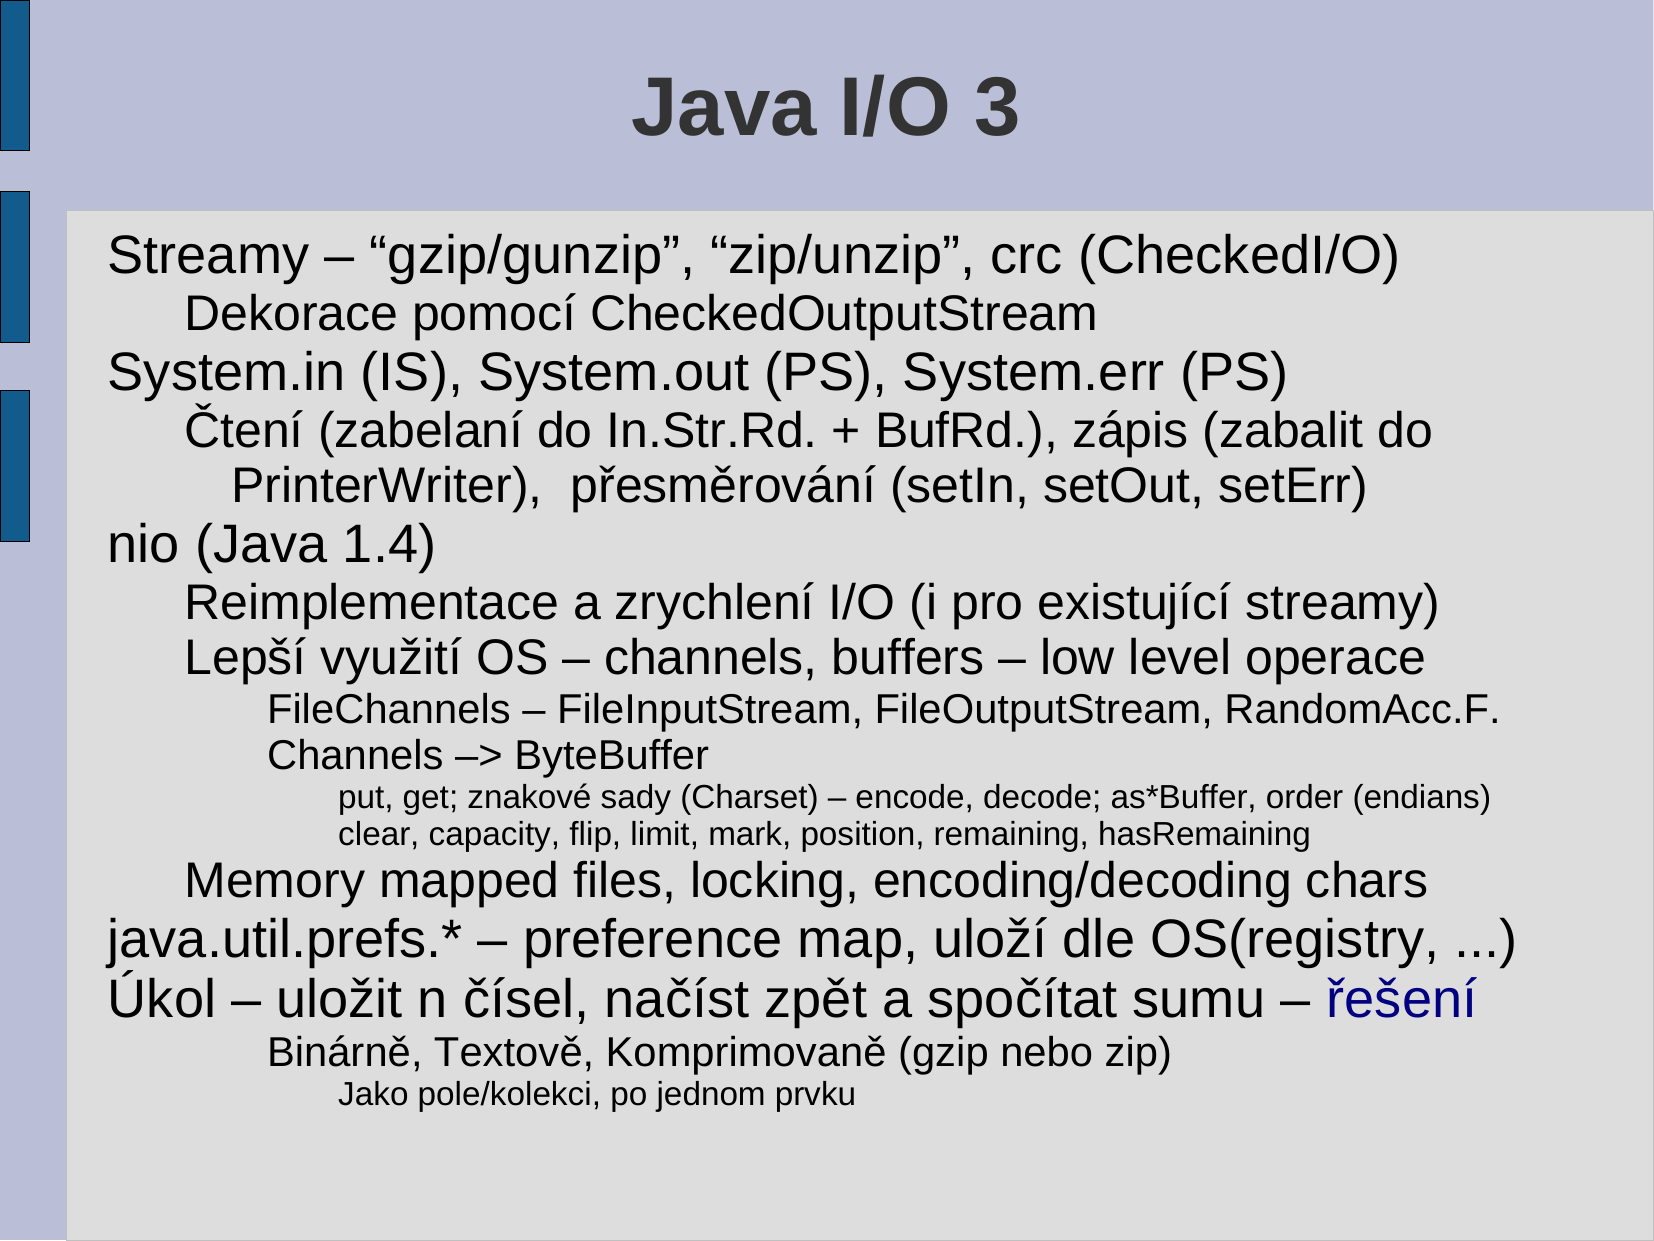

# Java I/O 3
Streamy – “gzip/gunzip”, “zip/unzip”, crc (CheckedI/O)
Dekorace pomocí CheckedOutputStream
System.in (IS), System.out (PS), System.err (PS)
Čtení (zabelaní do In.Str.Rd. + BufRd.), zápis (zabalit do PrinterWriter), přesměrování (setIn, setOut, setErr)
nio (Java 1.4)
Reimplementace a zrychlení I/O (i pro existující streamy)
Lepší využití OS – channels, buffers – low level operace
FileChannels – FileInputStream, FileOutputStream, RandomAcc.F.
Channels –> ByteBuffer
put, get; znakové sady (Charset) – encode, decode; as*Buffer, order (endians)
clear, capacity, flip, limit, mark, position, remaining, hasRemaining
Memory mapped files, locking, encoding/decoding chars
java.util.prefs.* – preference map, uloží dle OS(registry, ...)
Úkol – uložit n čísel, načíst zpět a spočítat sumu – řešení
Binárně, Textově, Komprimovaně (gzip nebo zip)
Jako pole/kolekci, po jednom prvku